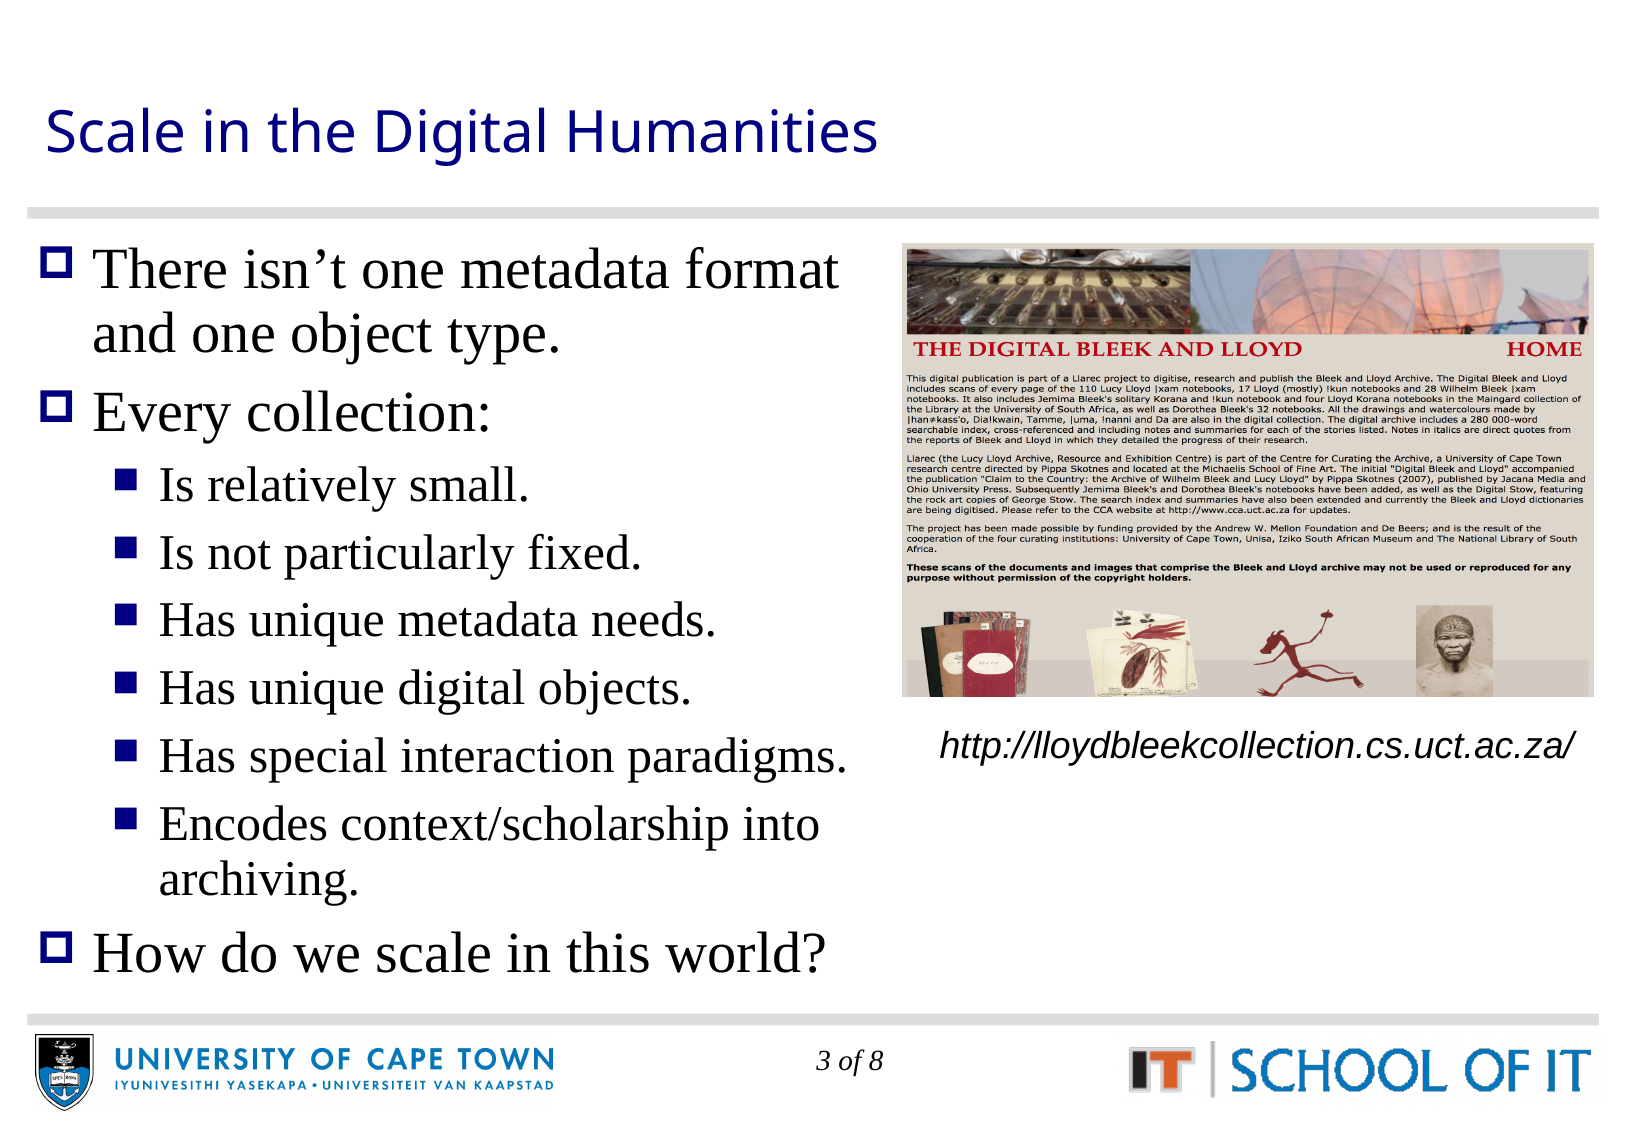

# Scale in the Digital Humanities
There isn’t one metadata format and one object type.
Every collection:
Is relatively small.
Is not particularly fixed.
Has unique metadata needs.
Has unique digital objects.
Has special interaction paradigms.
Encodes context/scholarship into archiving.
How do we scale in this world?
http://lloydbleekcollection.cs.uct.ac.za/
3